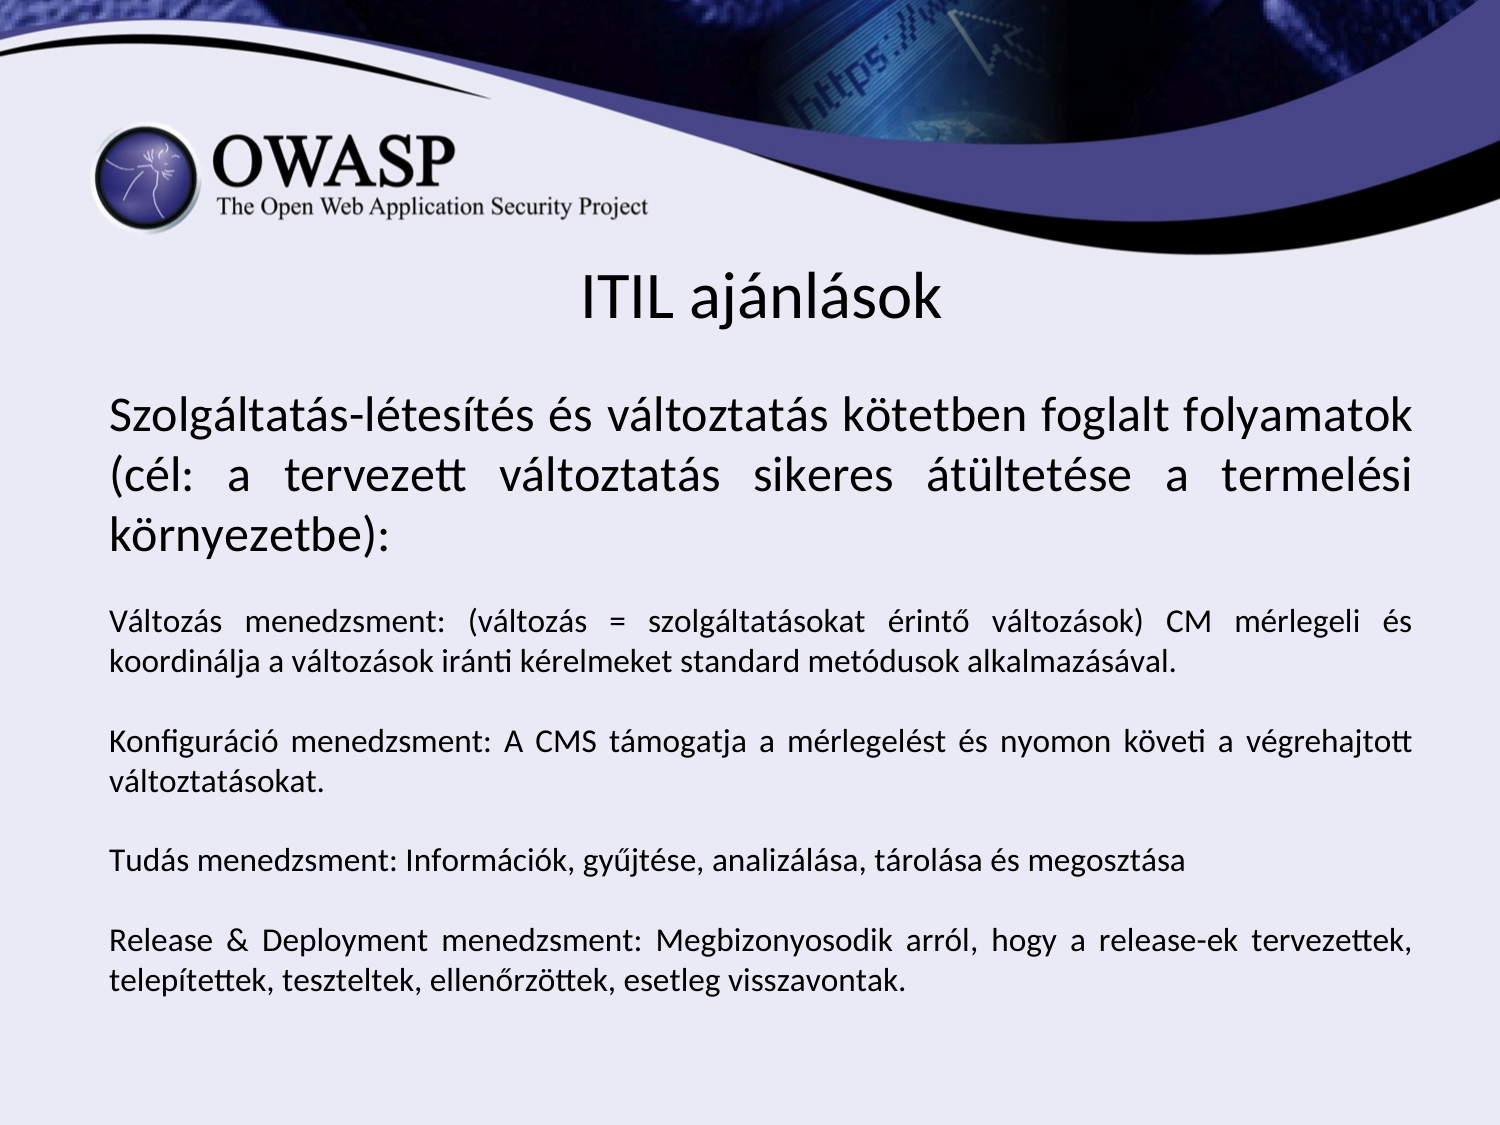

ITIL ajánlások
Szolgáltatás-létesítés és változtatás kötetben foglalt folyamatok (cél: a tervezett változtatás sikeres átültetése a termelési környezetbe):
Változás menedzsment: (változás = szolgáltatásokat érintő változások) CM mérlegeli és koordinálja a változások iránti kérelmeket standard metódusok alkalmazásával.
Konfiguráció menedzsment: A CMS támogatja a mérlegelést és nyomon követi a végrehajtott változtatásokat.
Tudás menedzsment: Információk, gyűjtése, analizálása, tárolása és megosztása
Release & Deployment menedzsment: Megbizonyosodik arról, hogy a release-ek tervezettek, telepítettek, teszteltek, ellenőrzöttek, esetleg visszavontak.